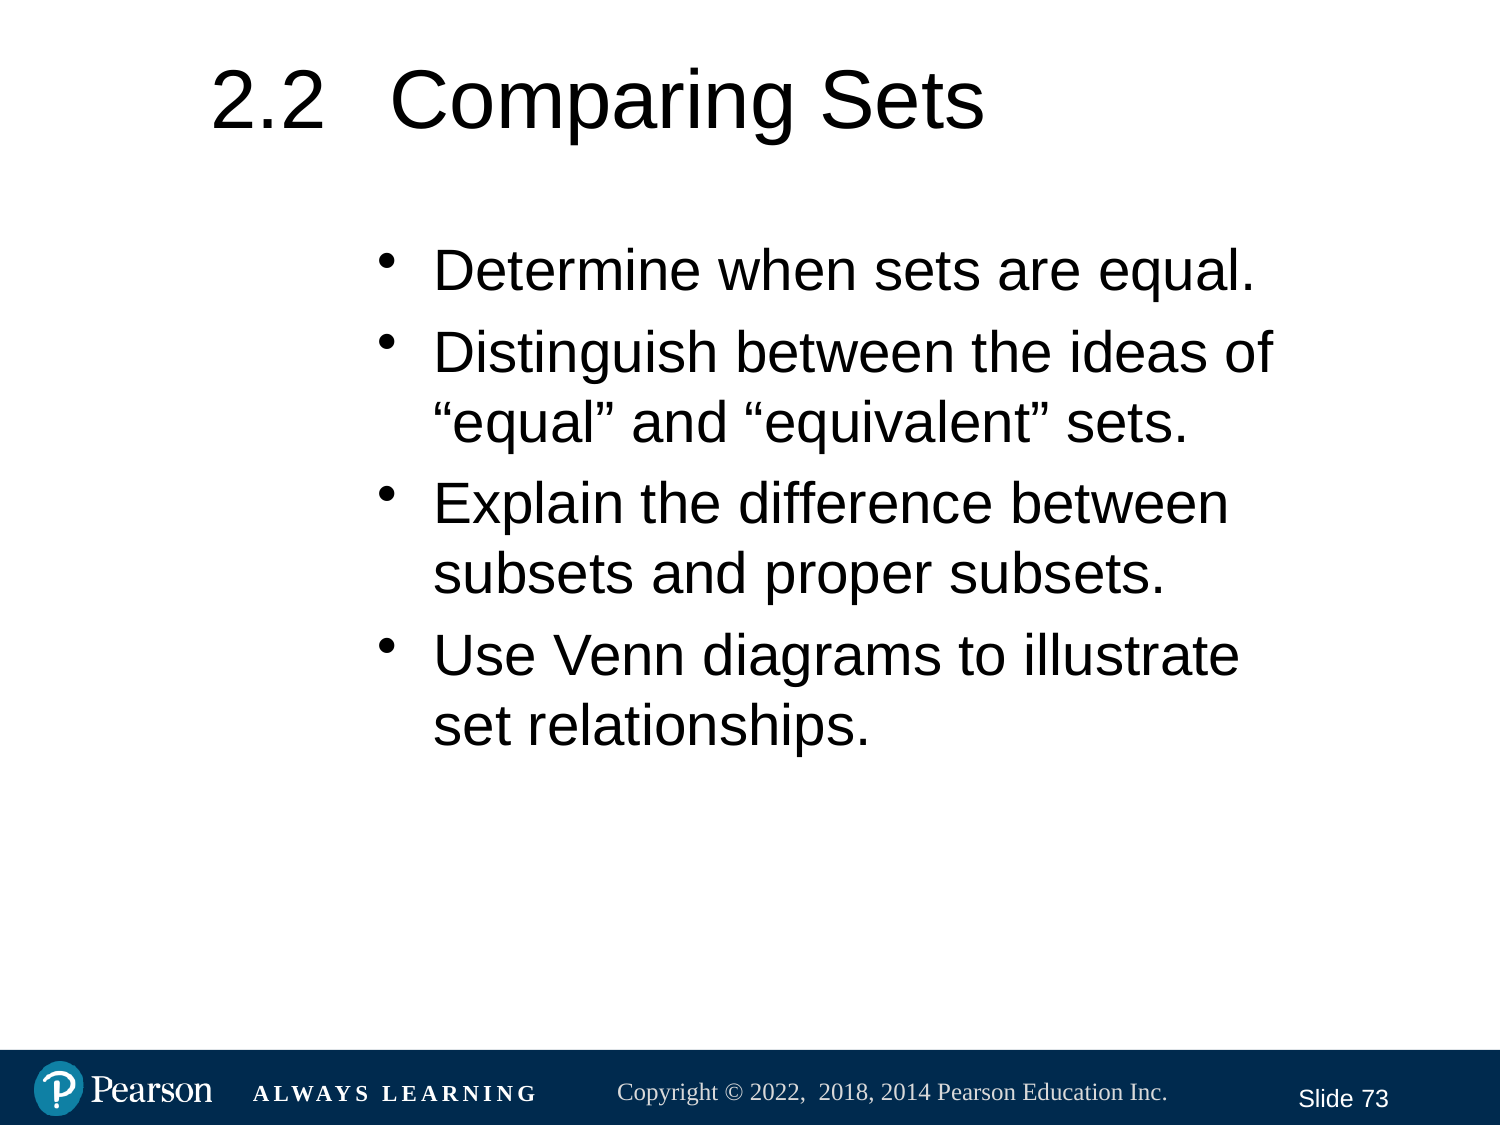

2.2
# Comparing Sets
Determine when sets are equal.
Distinguish between the ideas of “equal” and “equivalent” sets.
Explain the difference between subsets and proper subsets.
Use Venn diagrams to illustrate set relationships.